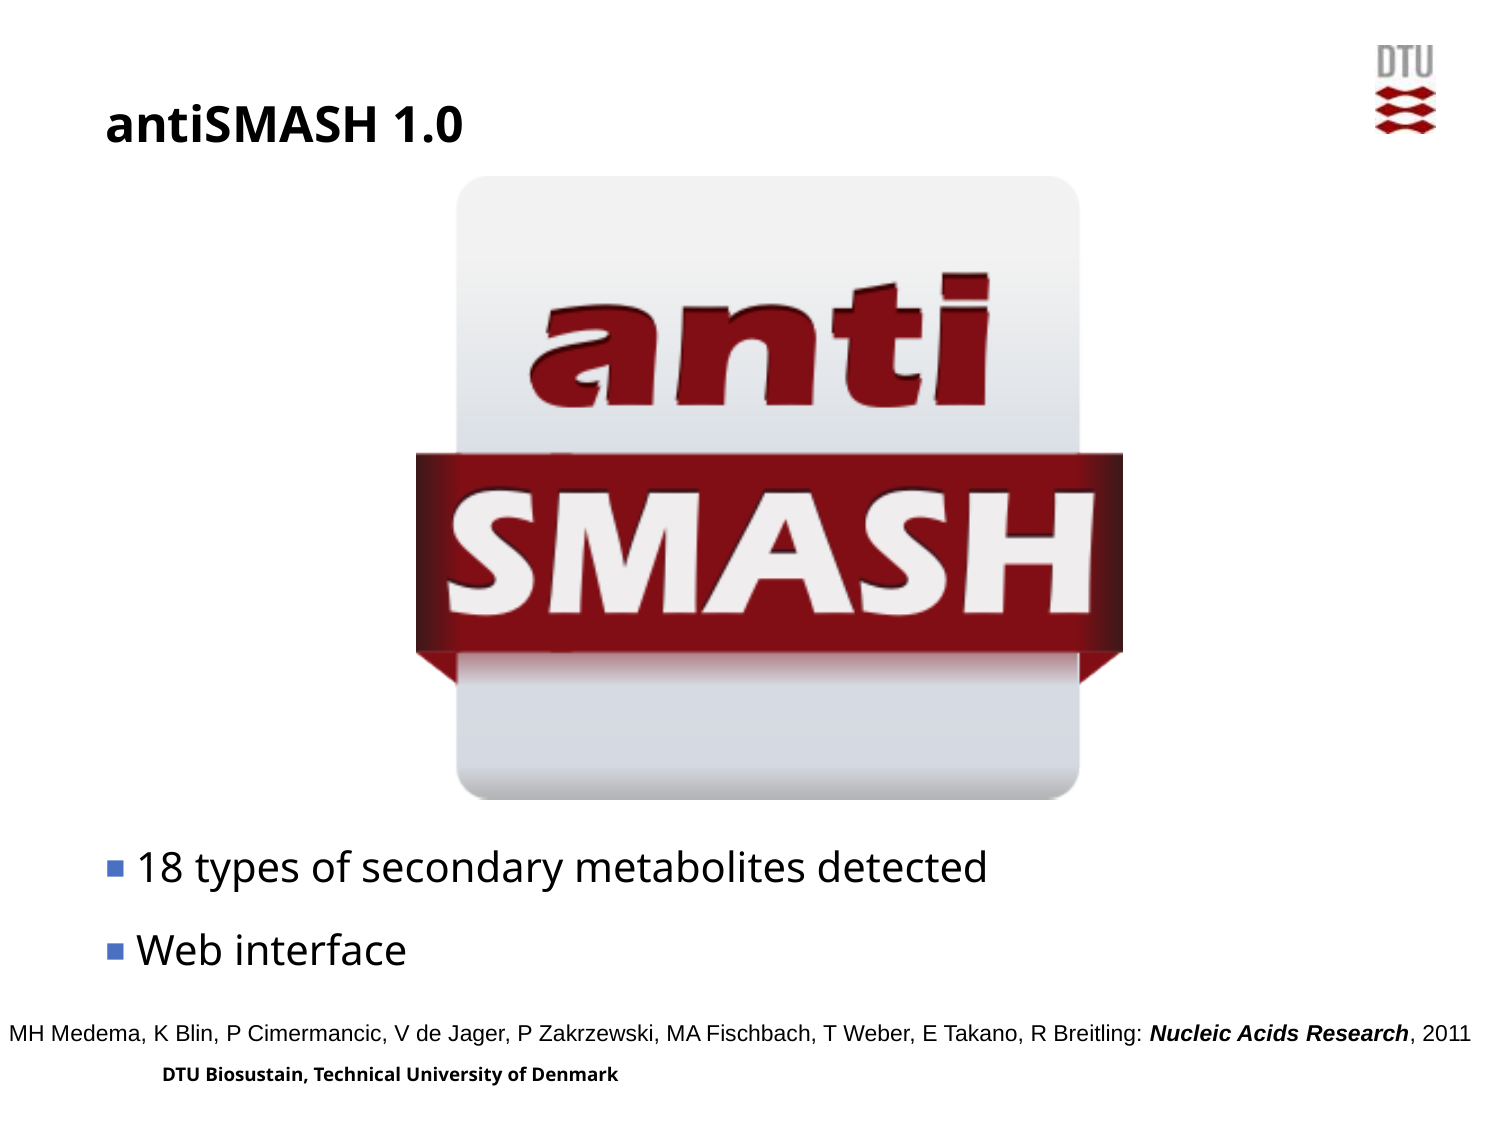

# antiSMASH 1.0
18 types of secondary metabolites detected
Web interface
MH Medema, K Blin, P Cimermancic, V de Jager, P Zakrzewski, MA Fischbach, T Weber, E Takano, R Breitling: Nucleic Acids Research, 2011